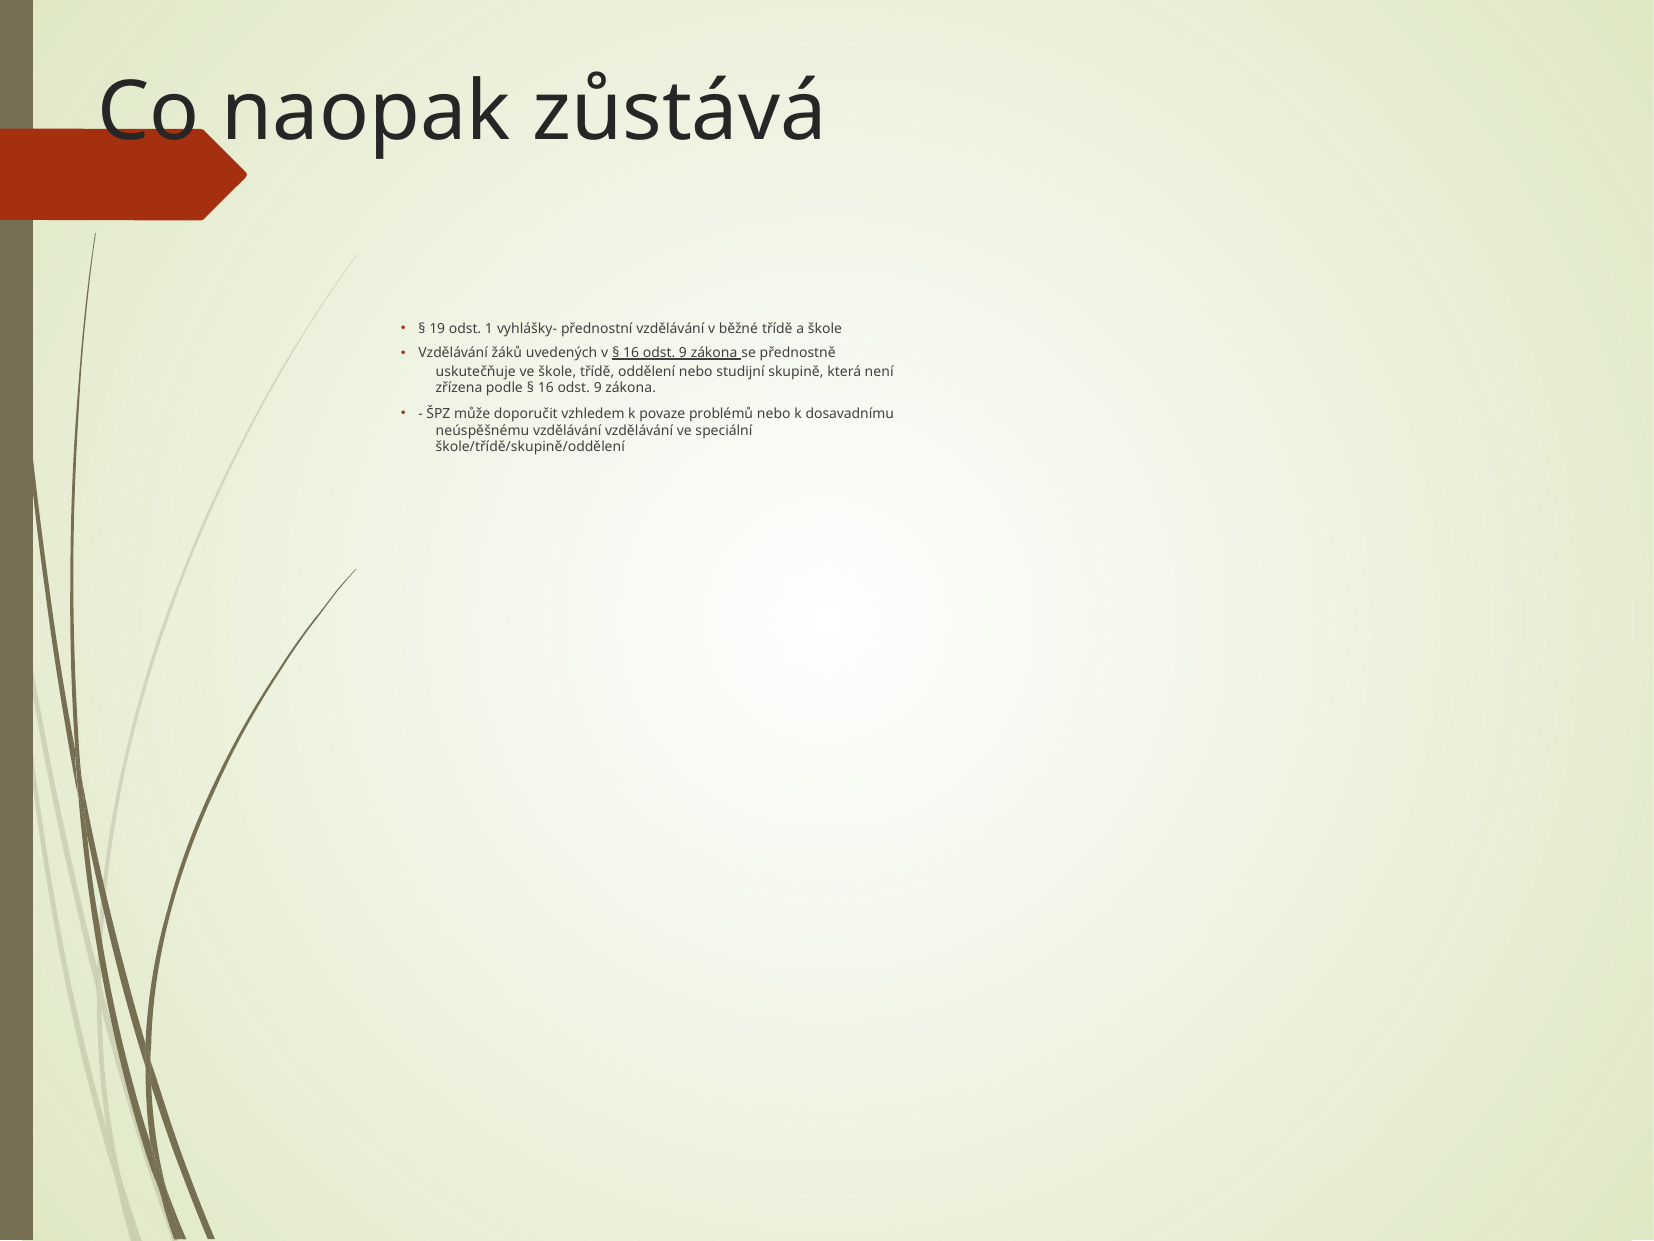

# Co naopak zůstává
§ 19 odst. 1 vyhlášky- přednostní vzdělávání v běžné třídě a škole
Vzdělávání žáků uvedených v § 16 odst. 9 zákona se přednostně uskutečňuje ve škole, třídě, oddělení nebo studijní skupině, která není zřízena podle § 16 odst. 9 zákona.
- ŠPZ může doporučit vzhledem k povaze problémů nebo k dosavadnímu neúspěšnému vzdělávání vzdělávání ve speciální škole/třídě/skupině/oddělení